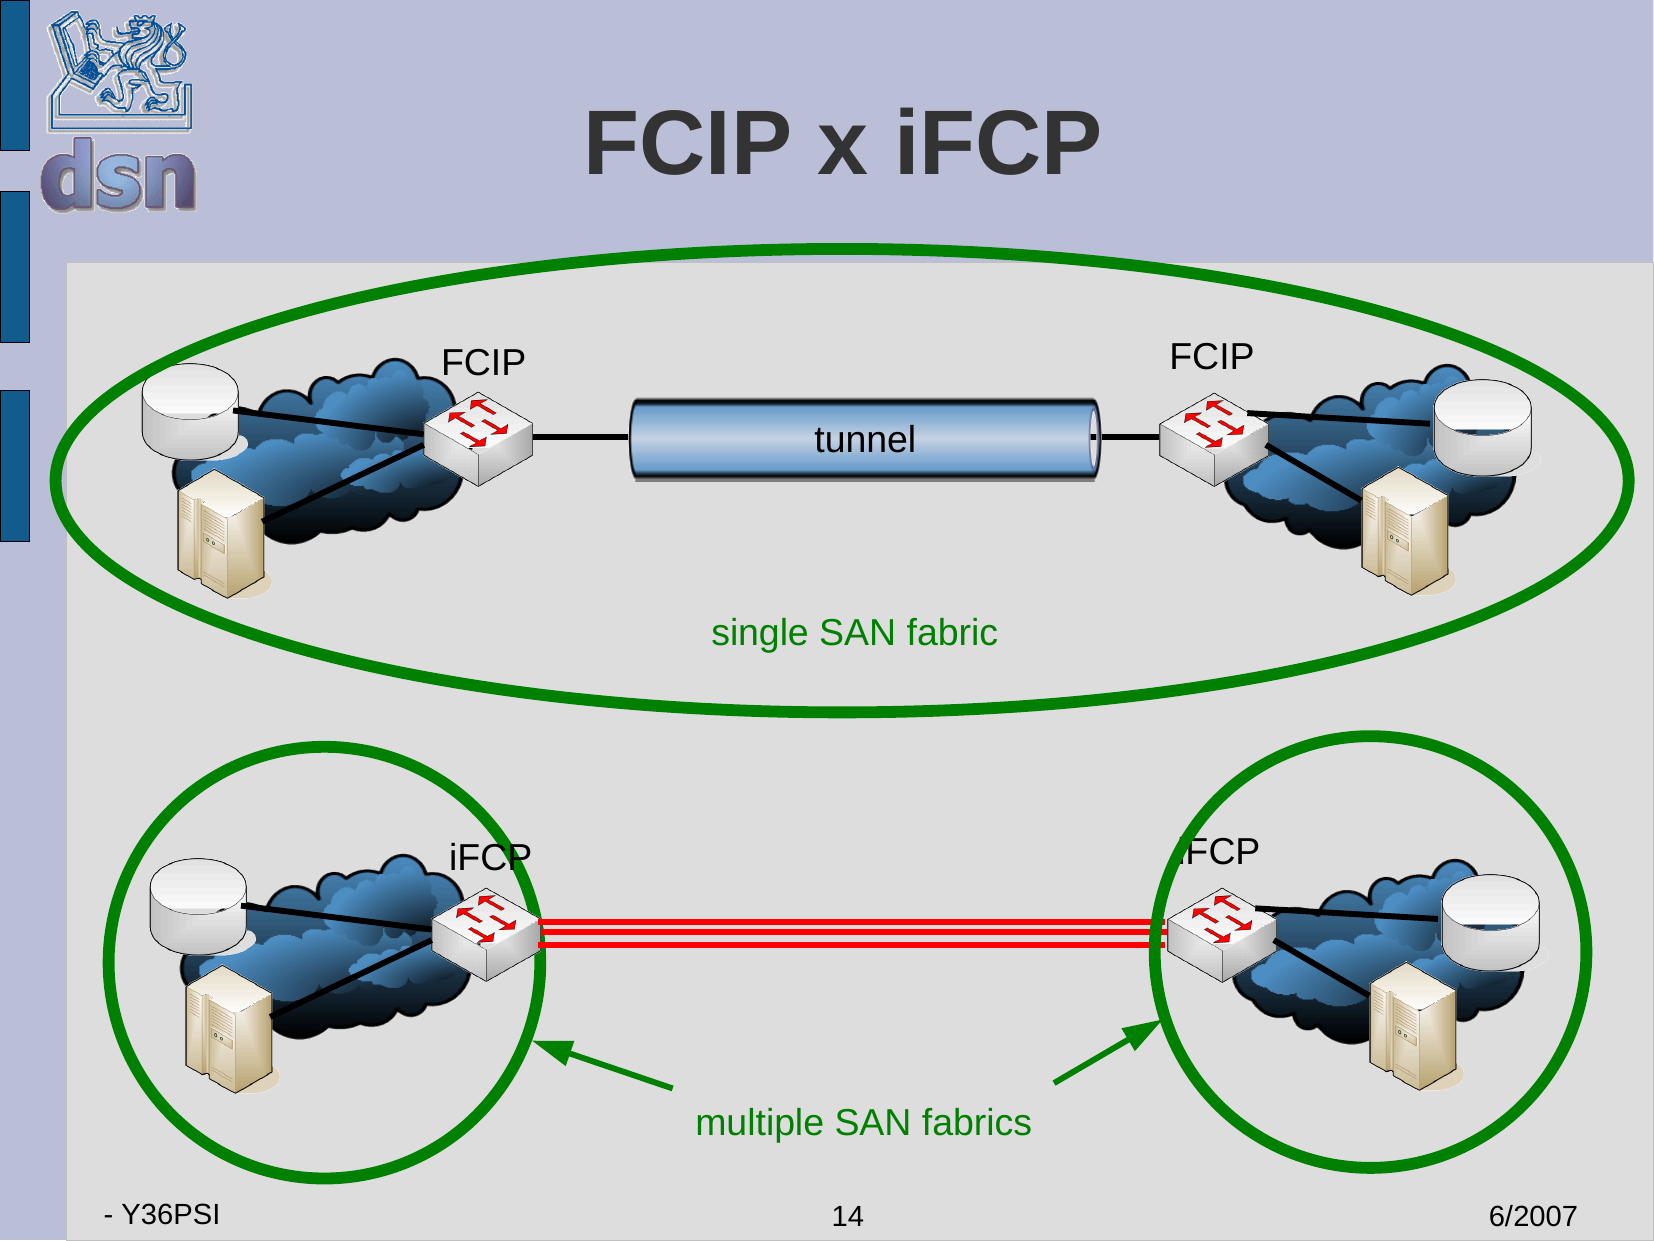

# FCIP x iFCP
FCIP
FCIP
tunnel
single SAN fabric
iFCP
iFCP
multiple SAN fabrics